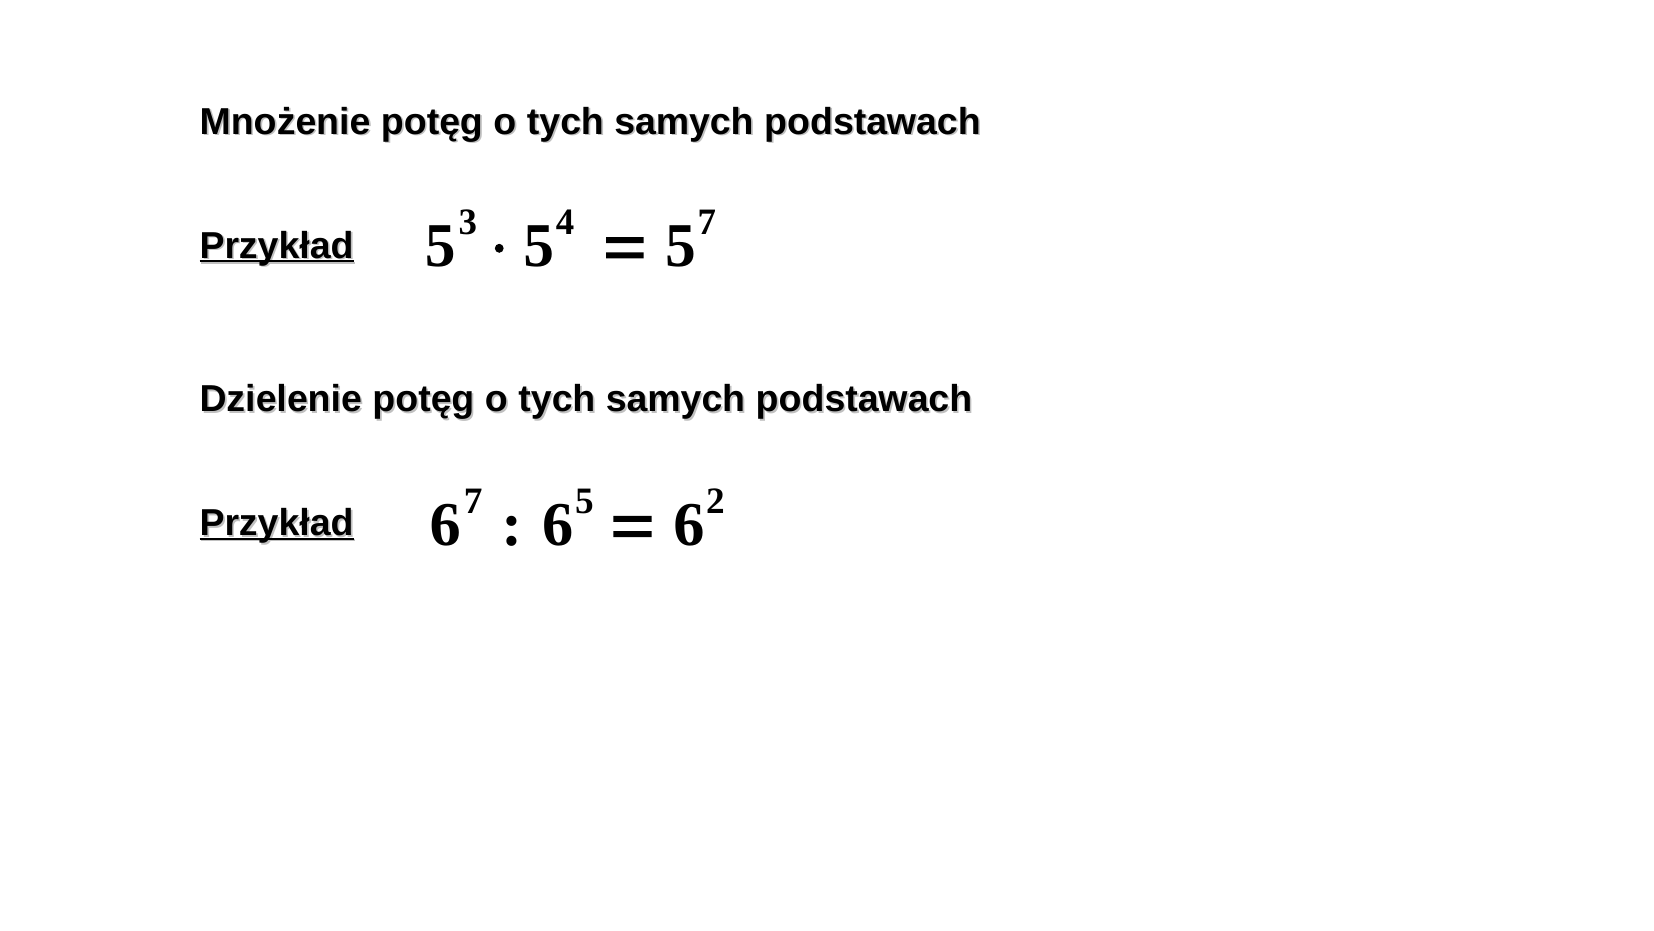

Mnożenie potęg o tych samych podstawach
Przykład
Dzielenie potęg o tych samych podstawach
Przykład